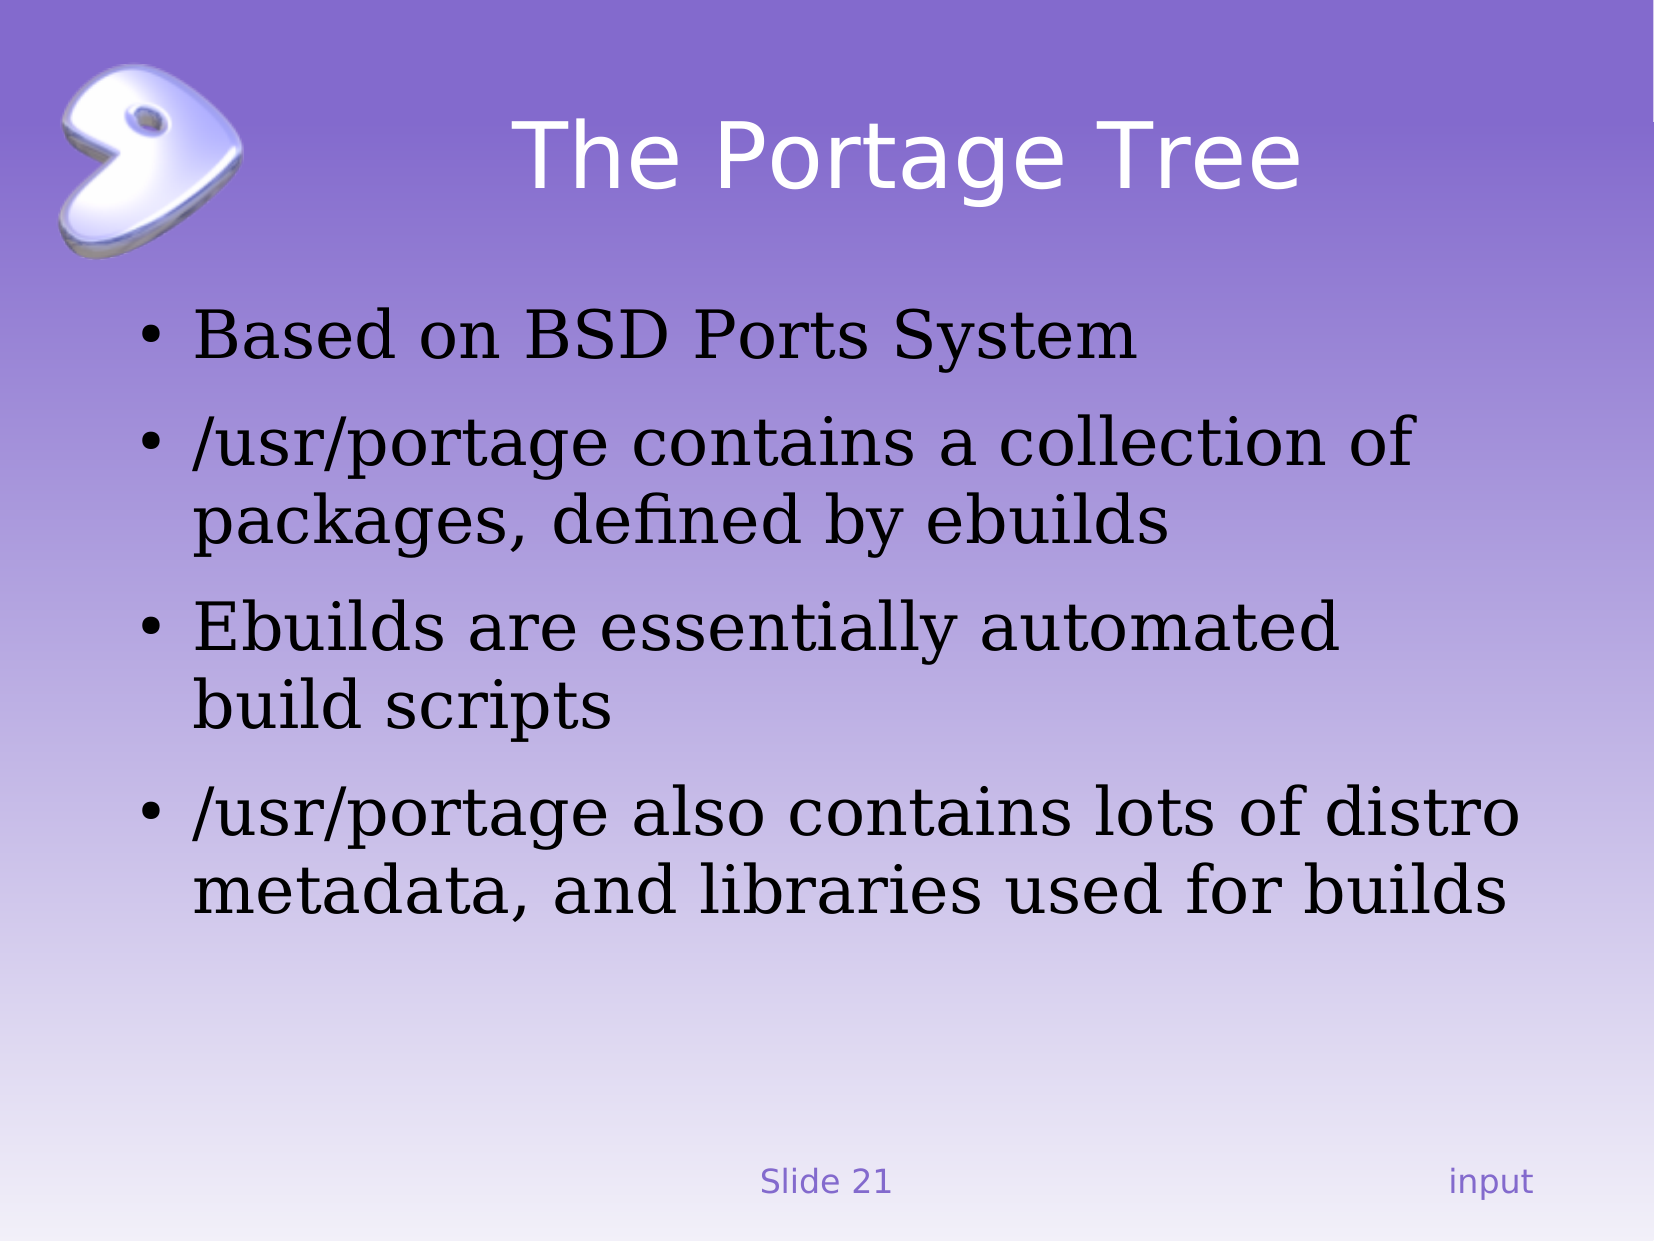

# The Portage Tree
Based on BSD Ports System
/usr/portage contains a collection of packages, defined by ebuilds
Ebuilds are essentially automated build scripts
/usr/portage also contains lots of distro metadata, and libraries used for builds